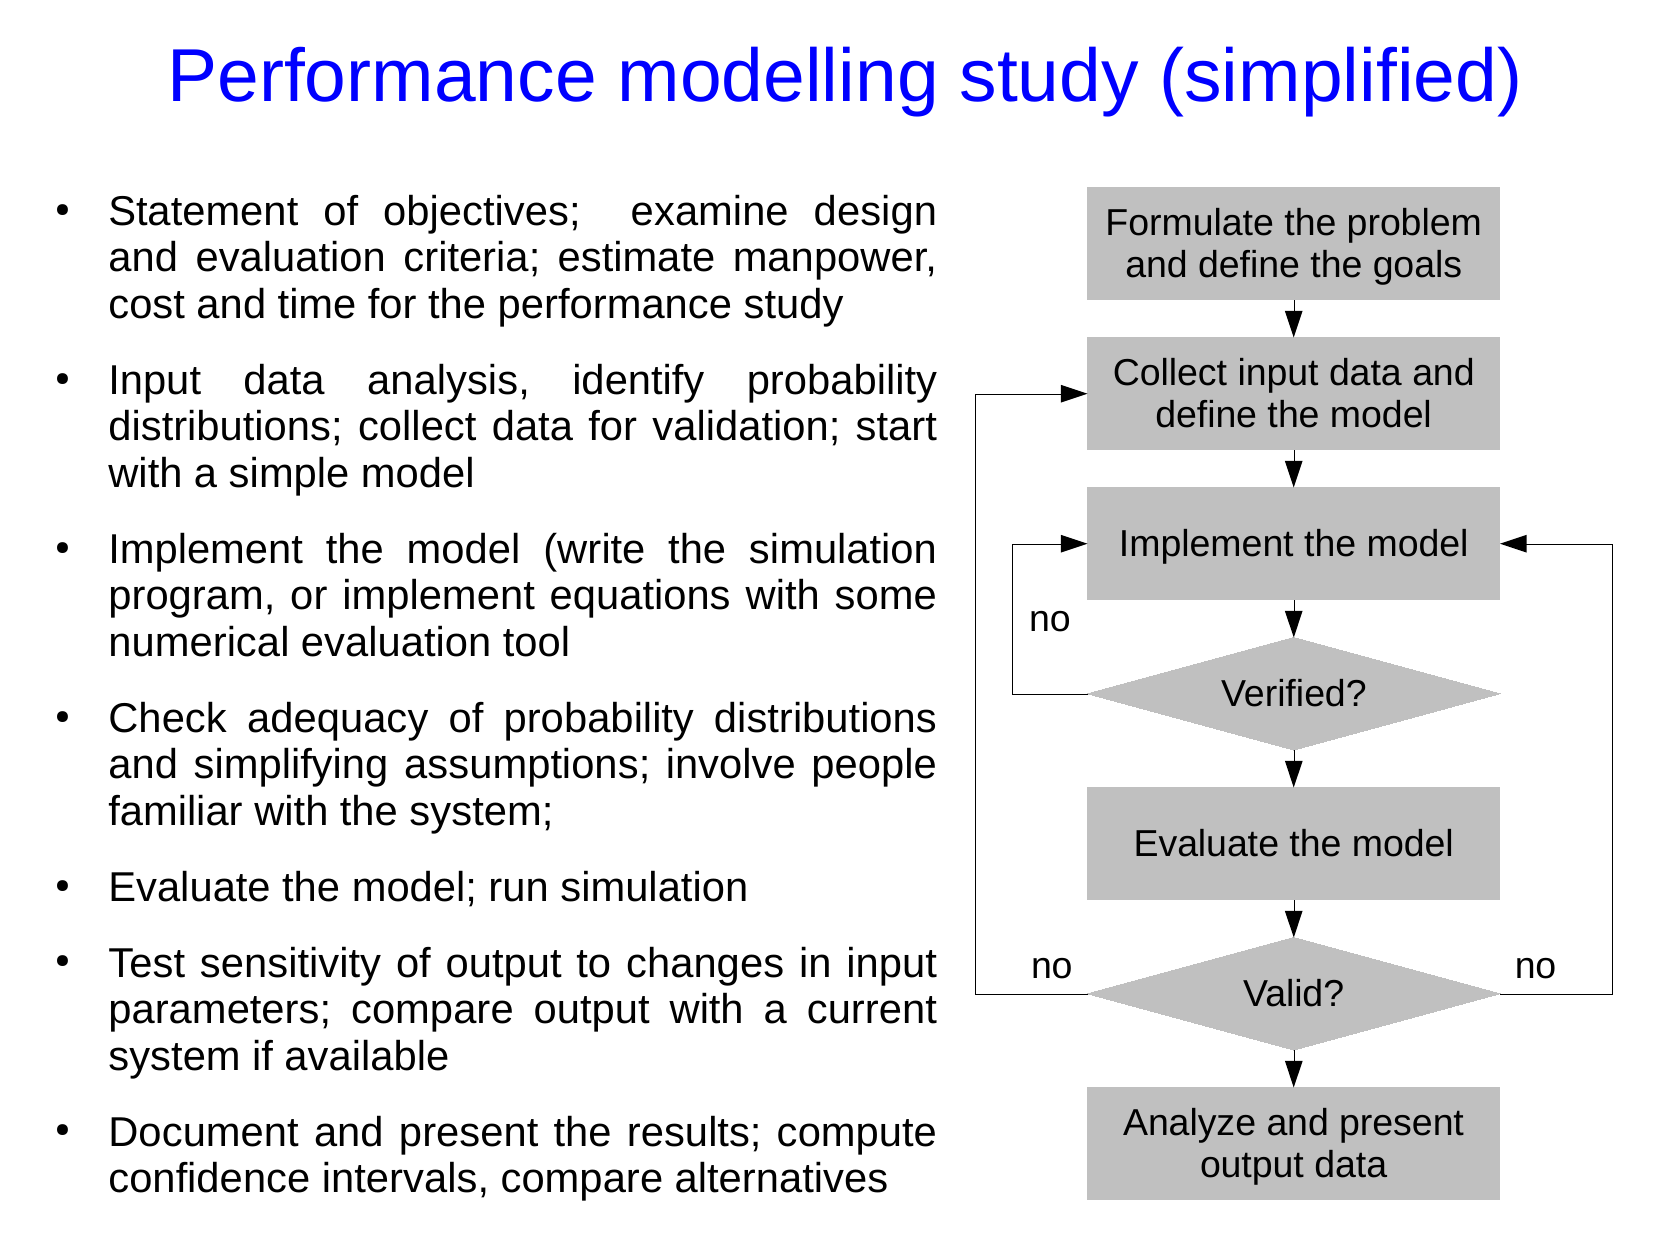

# Performance modelling study (simplified)
Statement of objectives; examine design and evaluation criteria; estimate manpower, cost and time for the performance study
Input data analysis, identify probability distributions; collect data for validation; start with a simple model
Implement the model (write the simulation program, or implement equations with some numerical evaluation tool
Check adequacy of probability distributions and simplifying assumptions; involve people familiar with the system;
Evaluate the model; run simulation
Test sensitivity of output to changes in input parameters; compare output with a current system if available
Document and present the results; compute confidence intervals, compare alternatives
Formulate the problem and define the goals
Collect input data and define the model
Implement the model
Verified?
Evaluate the model
no
Valid?
no
Analyze and present output data
Moreno Marzolla
8